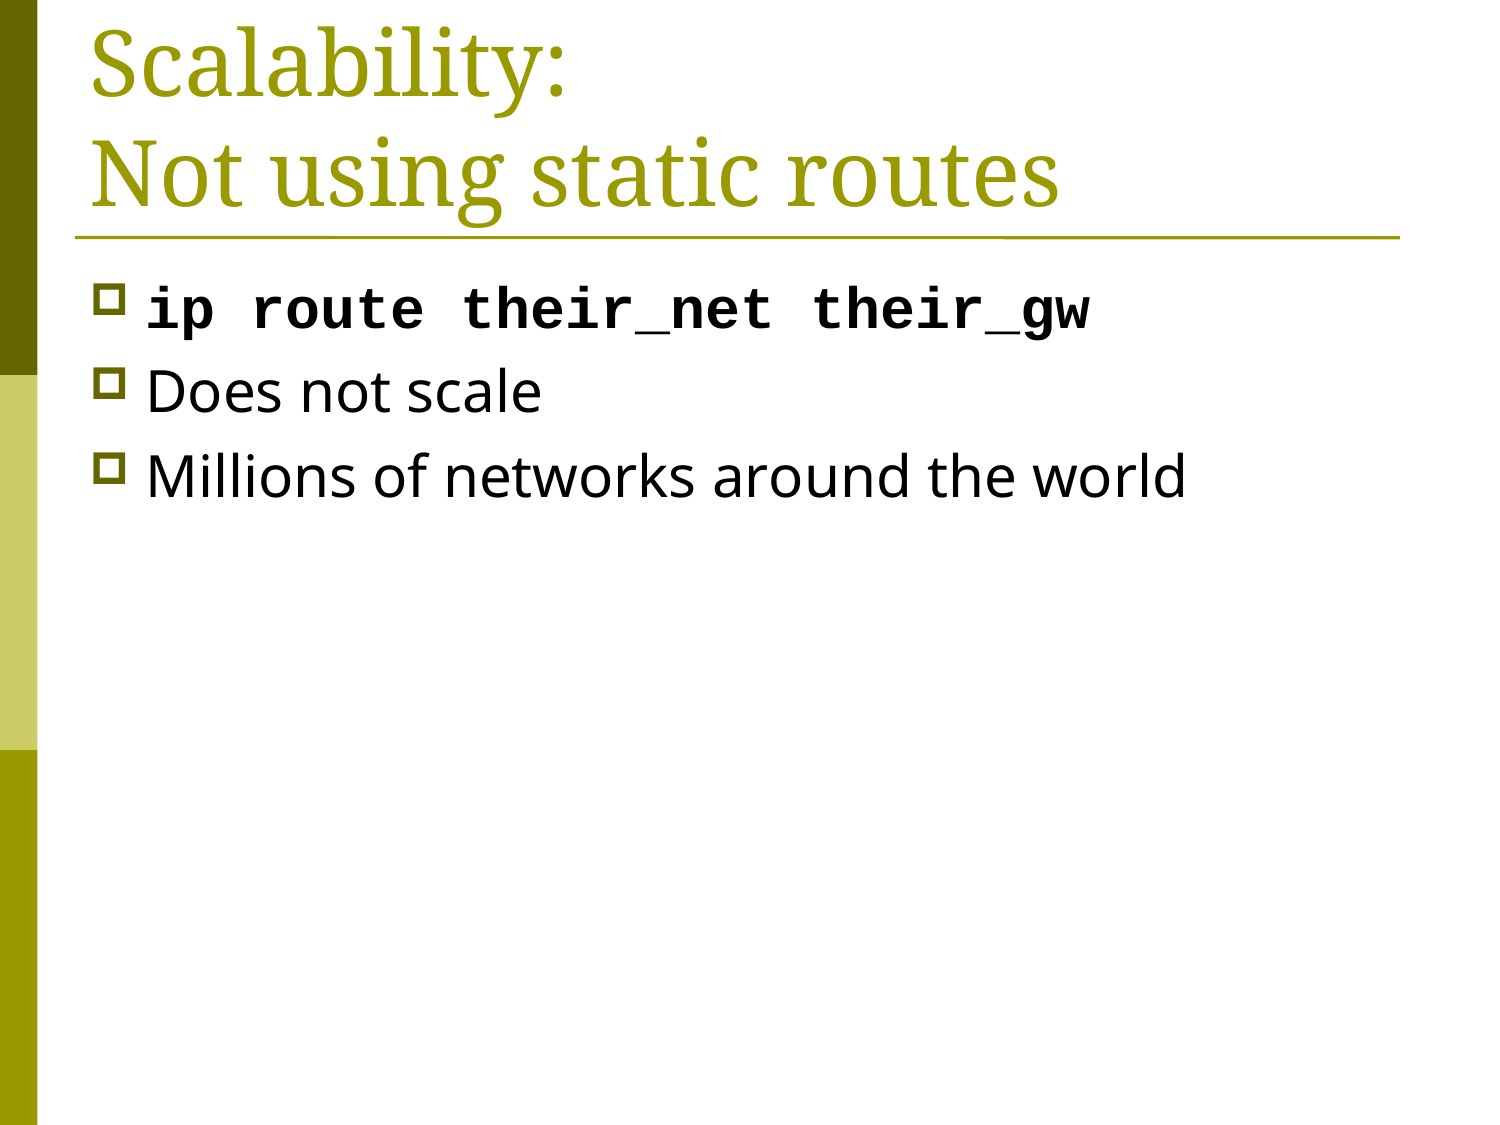

# Scalability: Not using static routes
ip route their_net their_gw
Does not scale
Millions of networks around the world